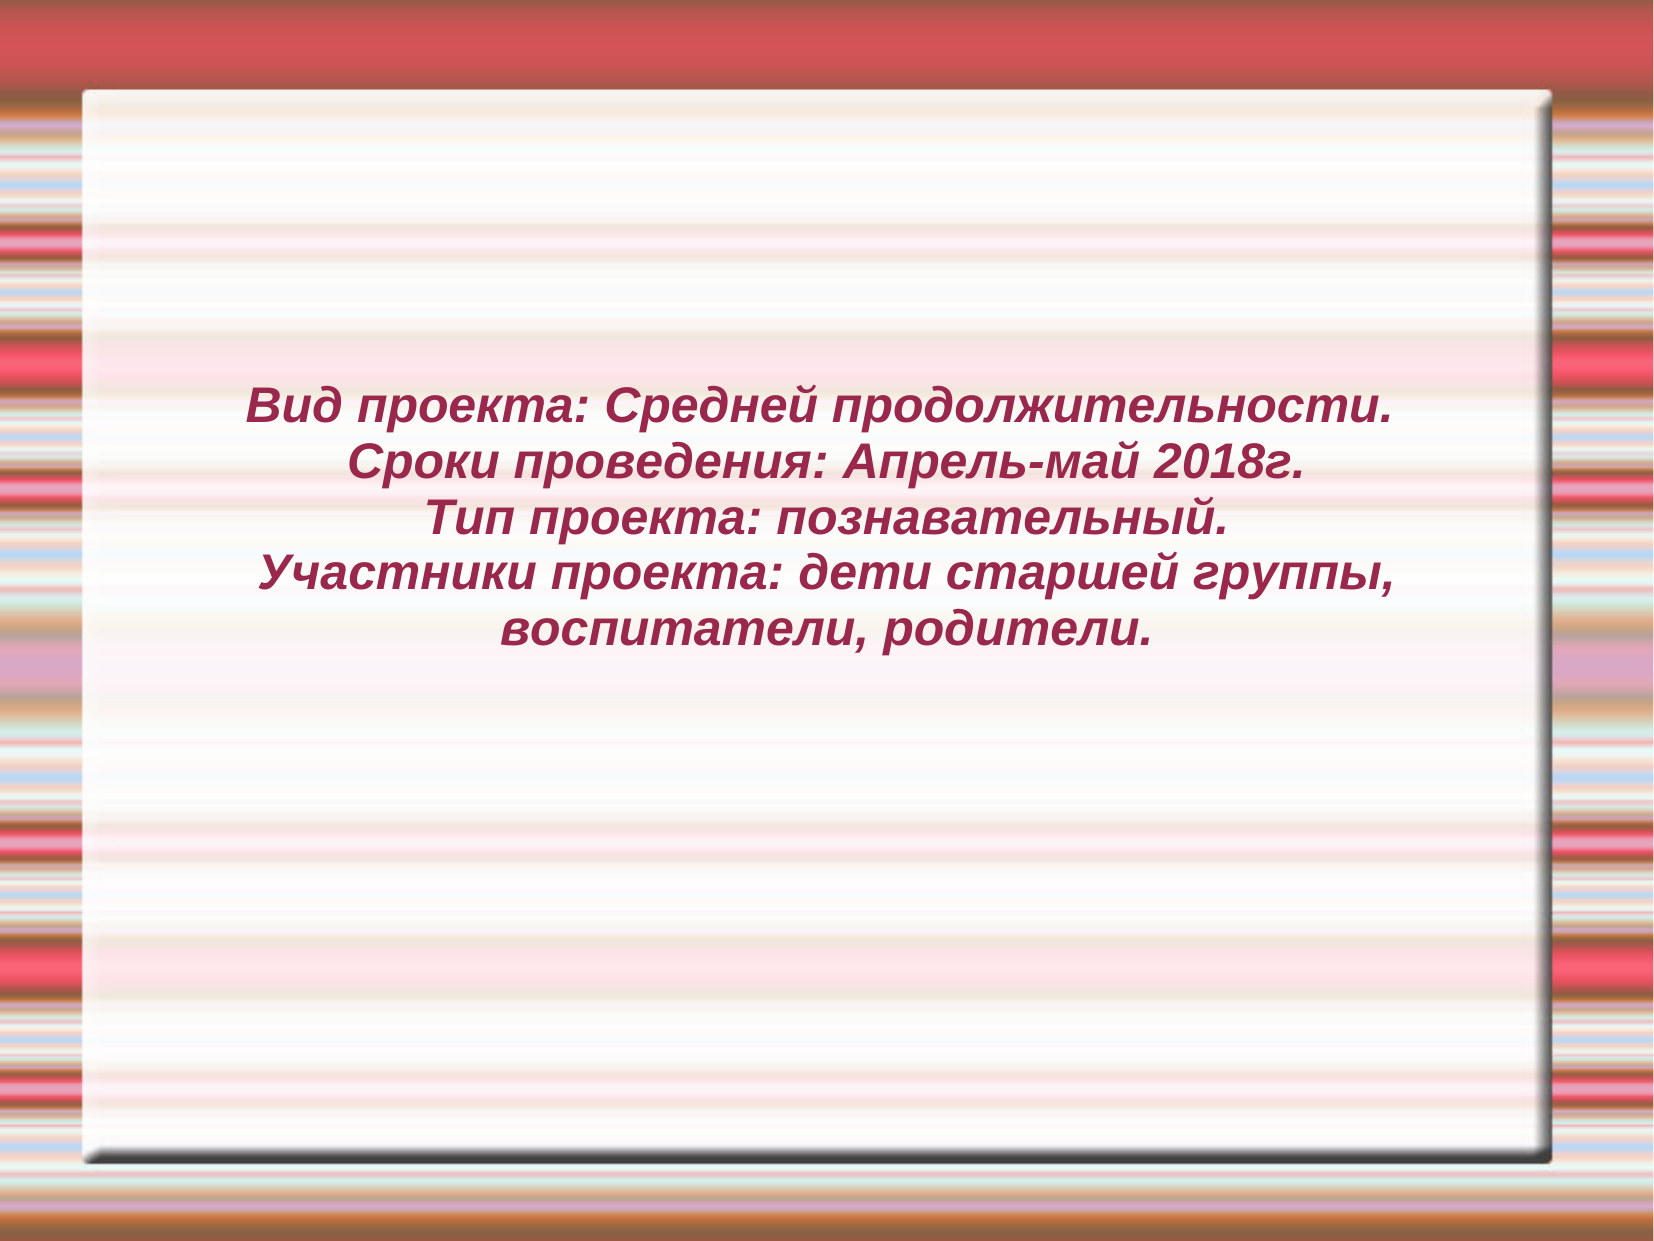

# Вид проекта: Средней продолжительности. Сроки проведения: Апрель-май 2018г. Тип проекта: познавательный. Участники проекта: дети старшей группы, воспитатели, родители.